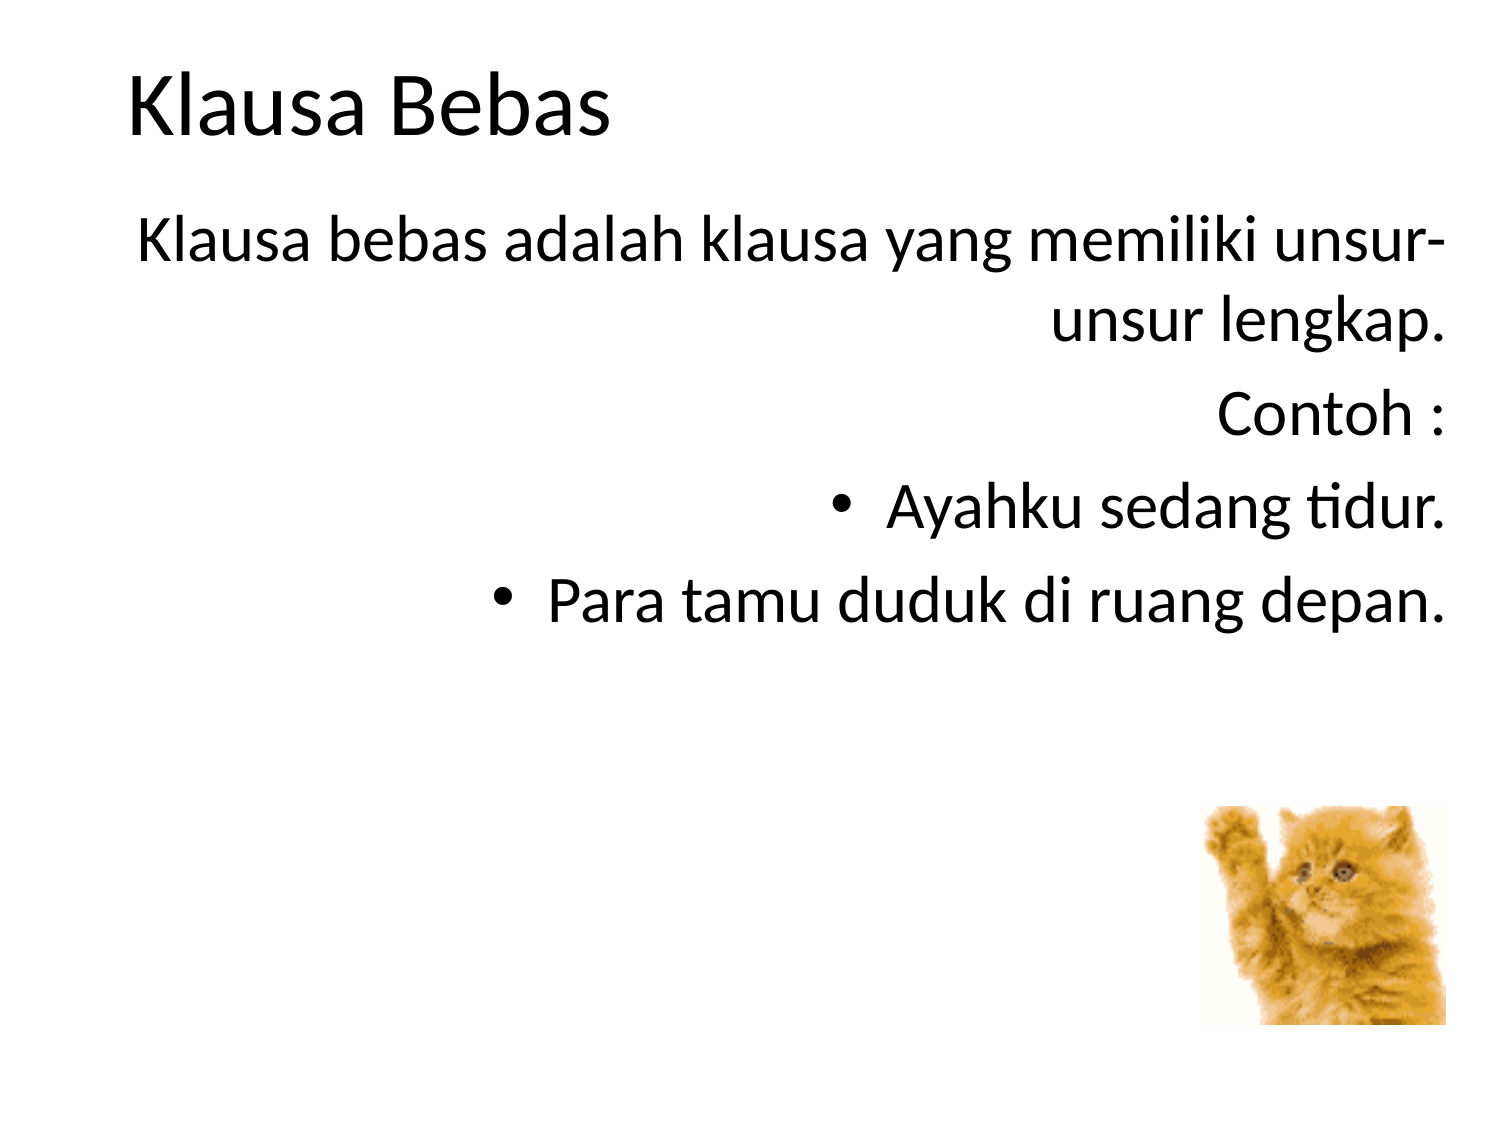

# Klausa Bebas
Klausa bebas adalah klausa yang memiliki unsur-unsur lengkap.
Contoh :
Ayahku sedang tidur.
Para tamu duduk di ruang depan.